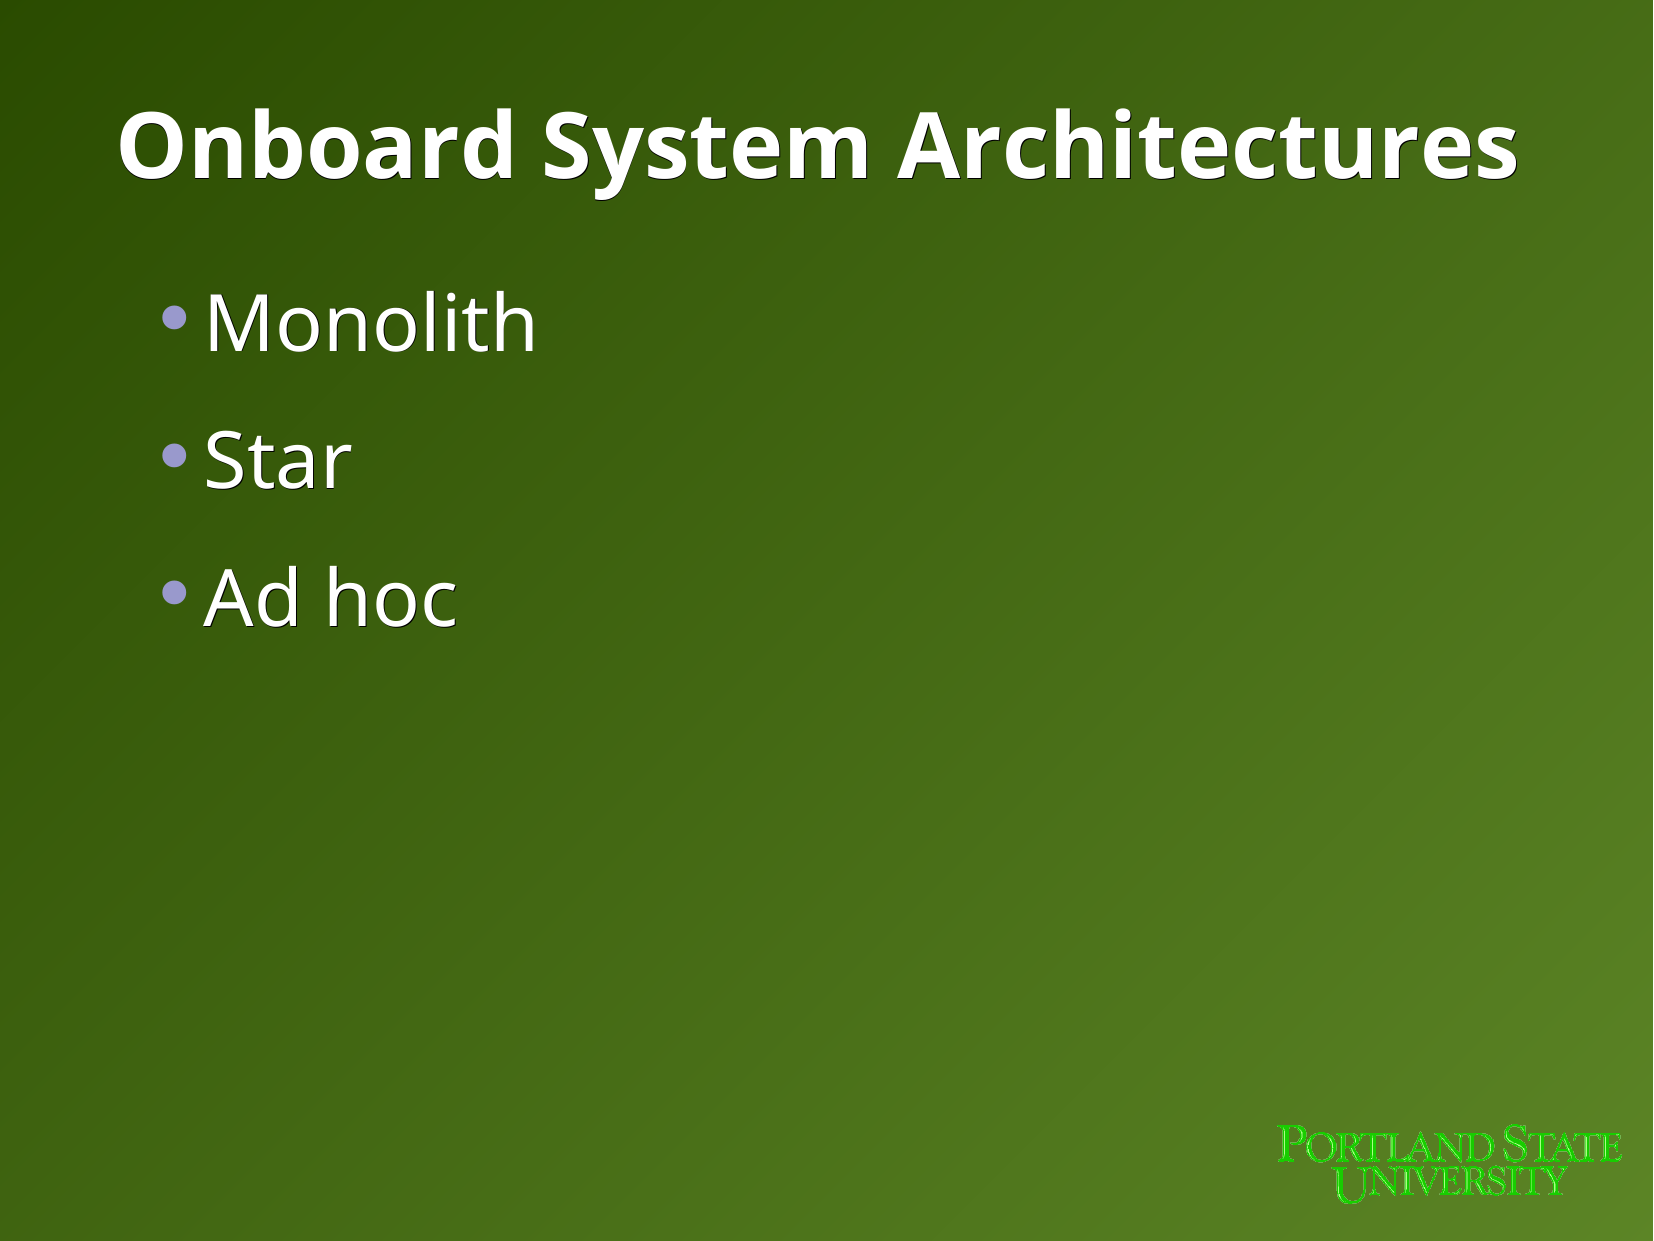

# Onboard System Architectures
Monolith
Star
Ad hoc